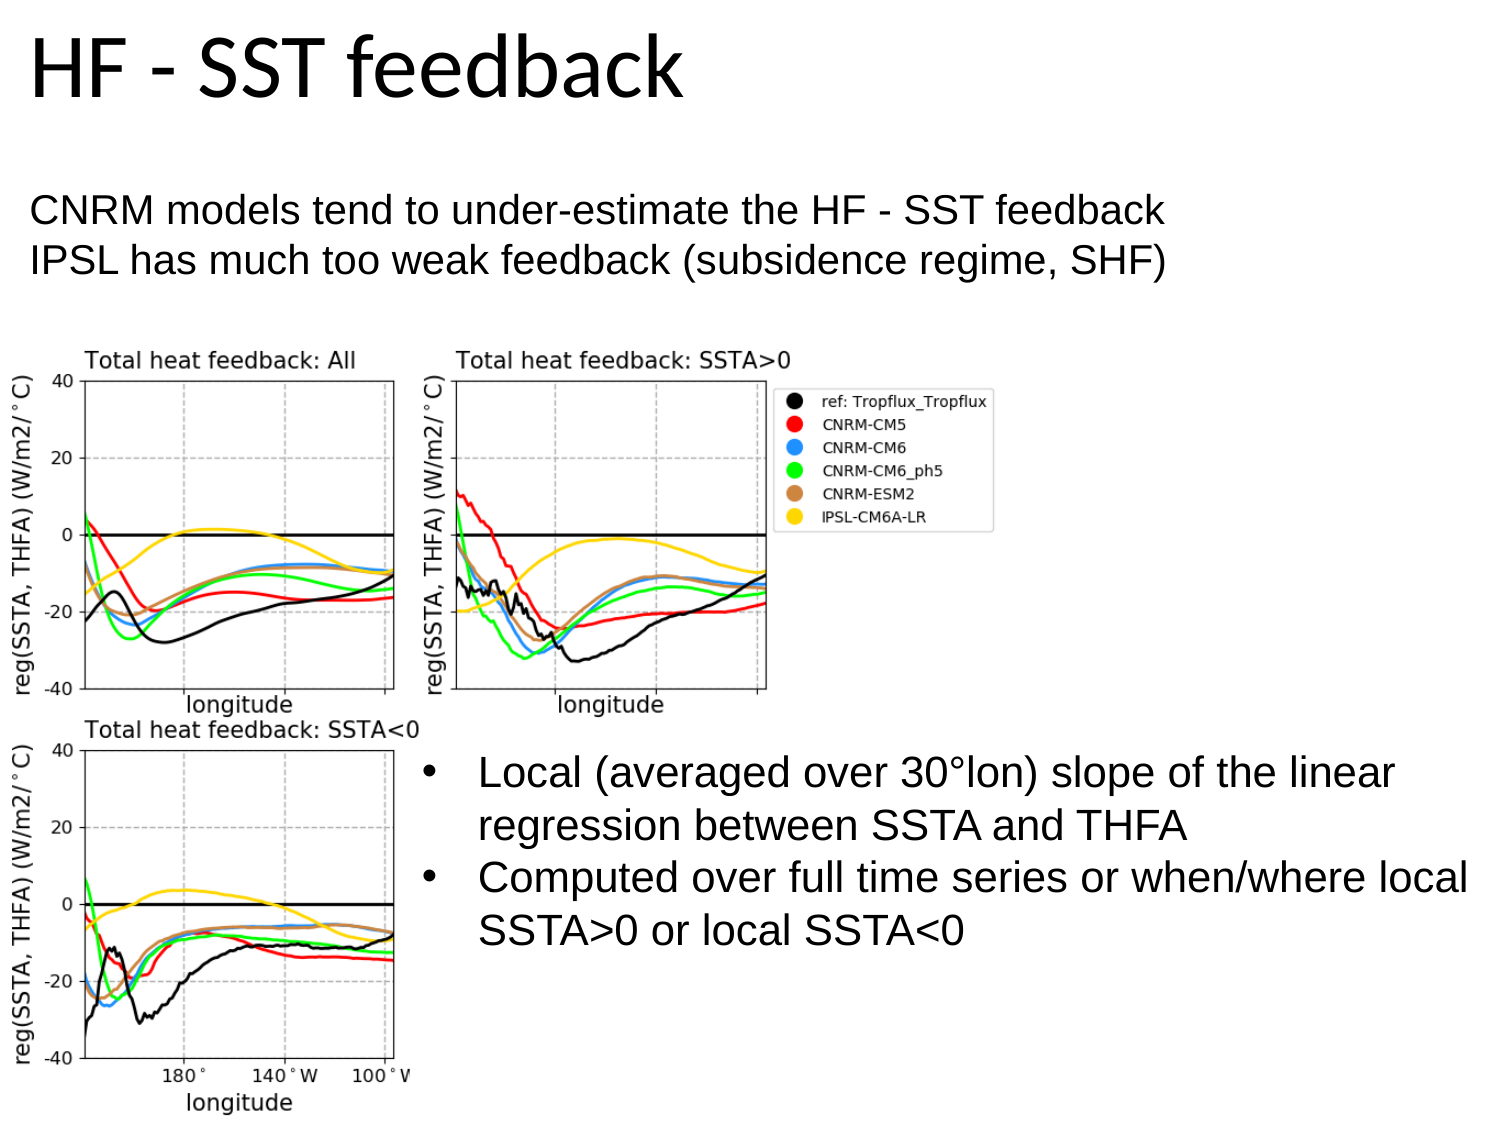

HF - SST feedback
CNRM models tend to under-estimate the HF - SST feedback
IPSL has much too weak feedback (subsidence regime, SHF)
Local (averaged over 30°lon) slope of the linear regression between SSTA and THFA
Computed over full time series or when/where local SSTA>0 or local SSTA<0